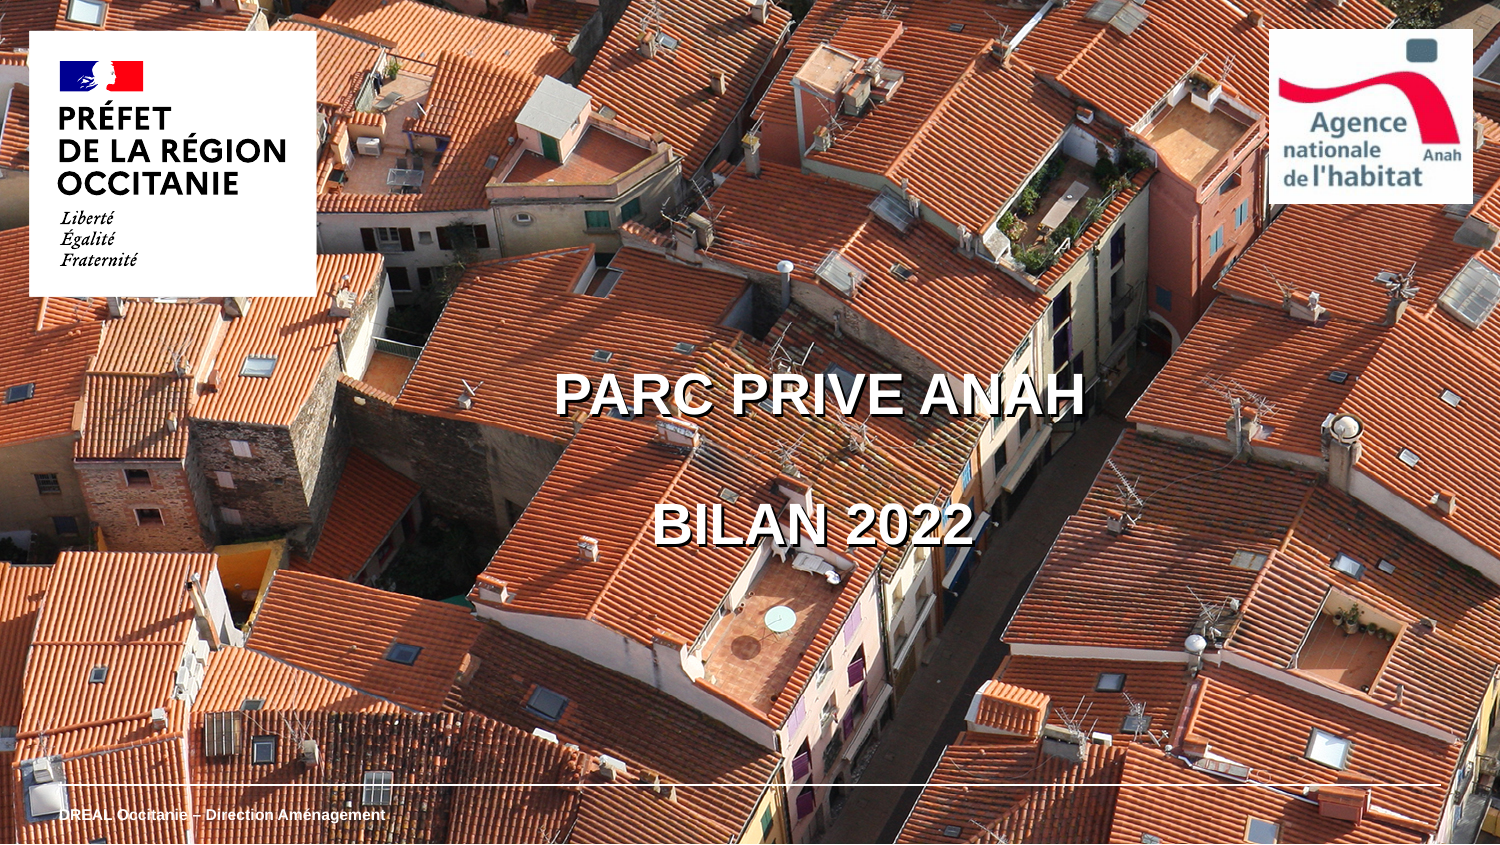

# Le
 PARC PRIVE ANAH
 BILAN 2022
DREAL Occitanie – Direction Aménagement